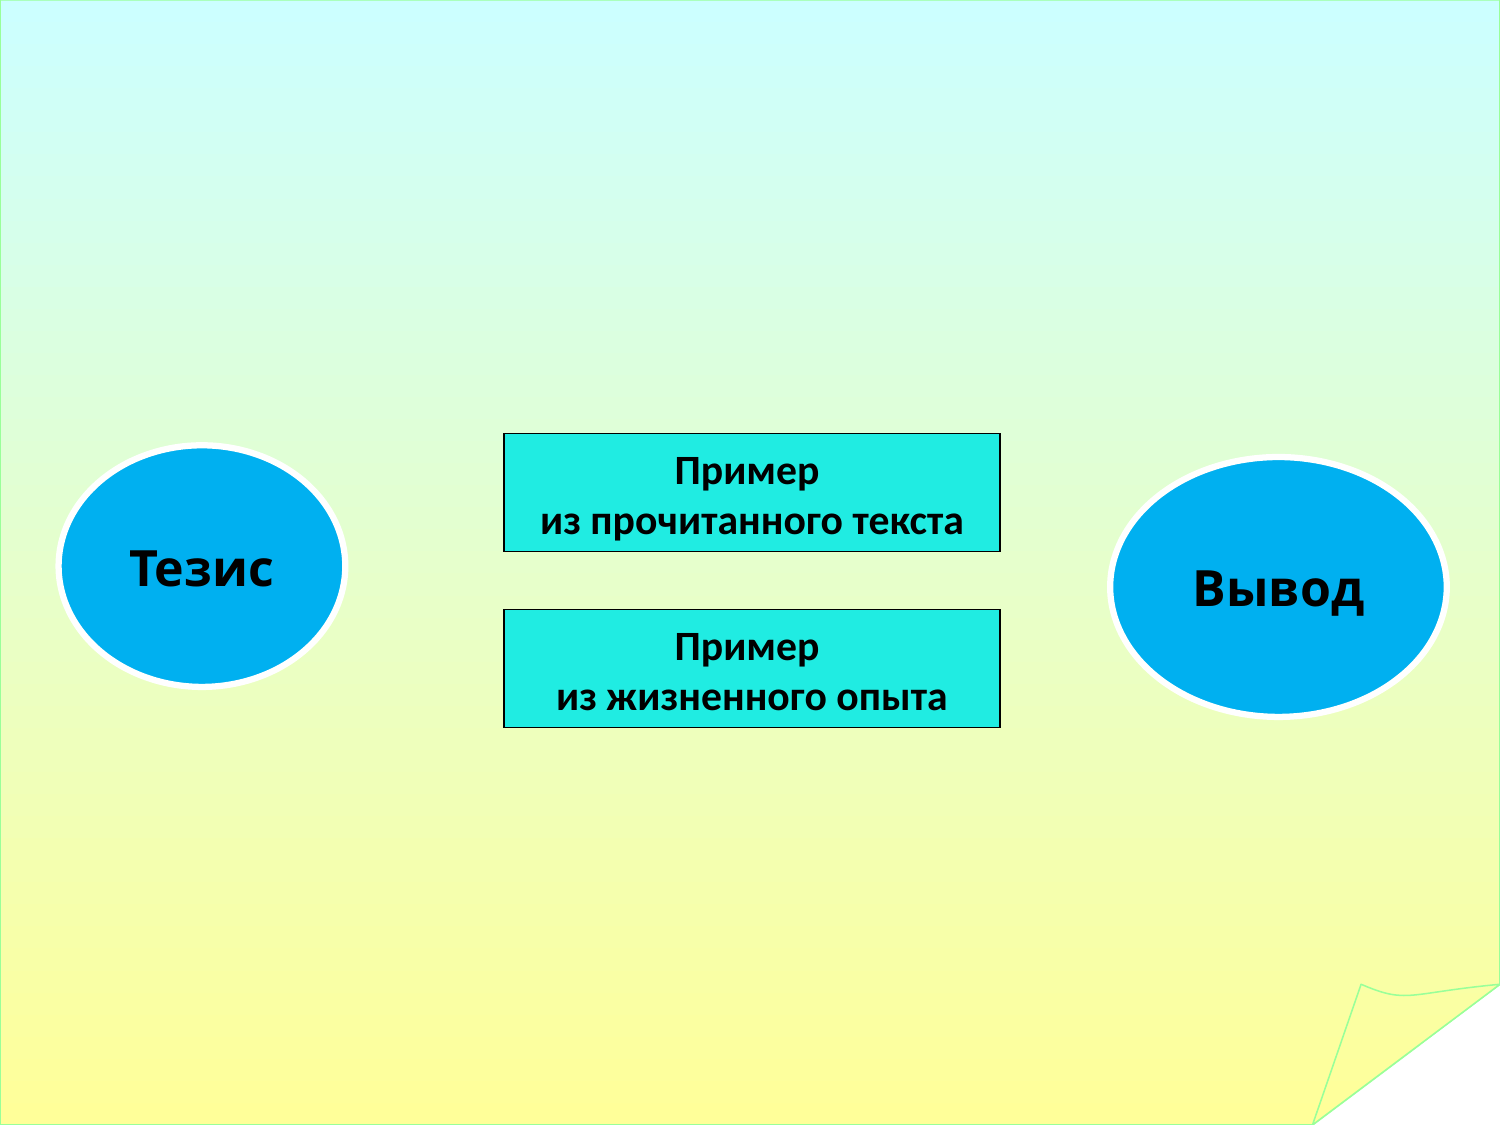

Пример
из прочитанного текста
Тезис
Вывод
Пример
из жизненного опыта